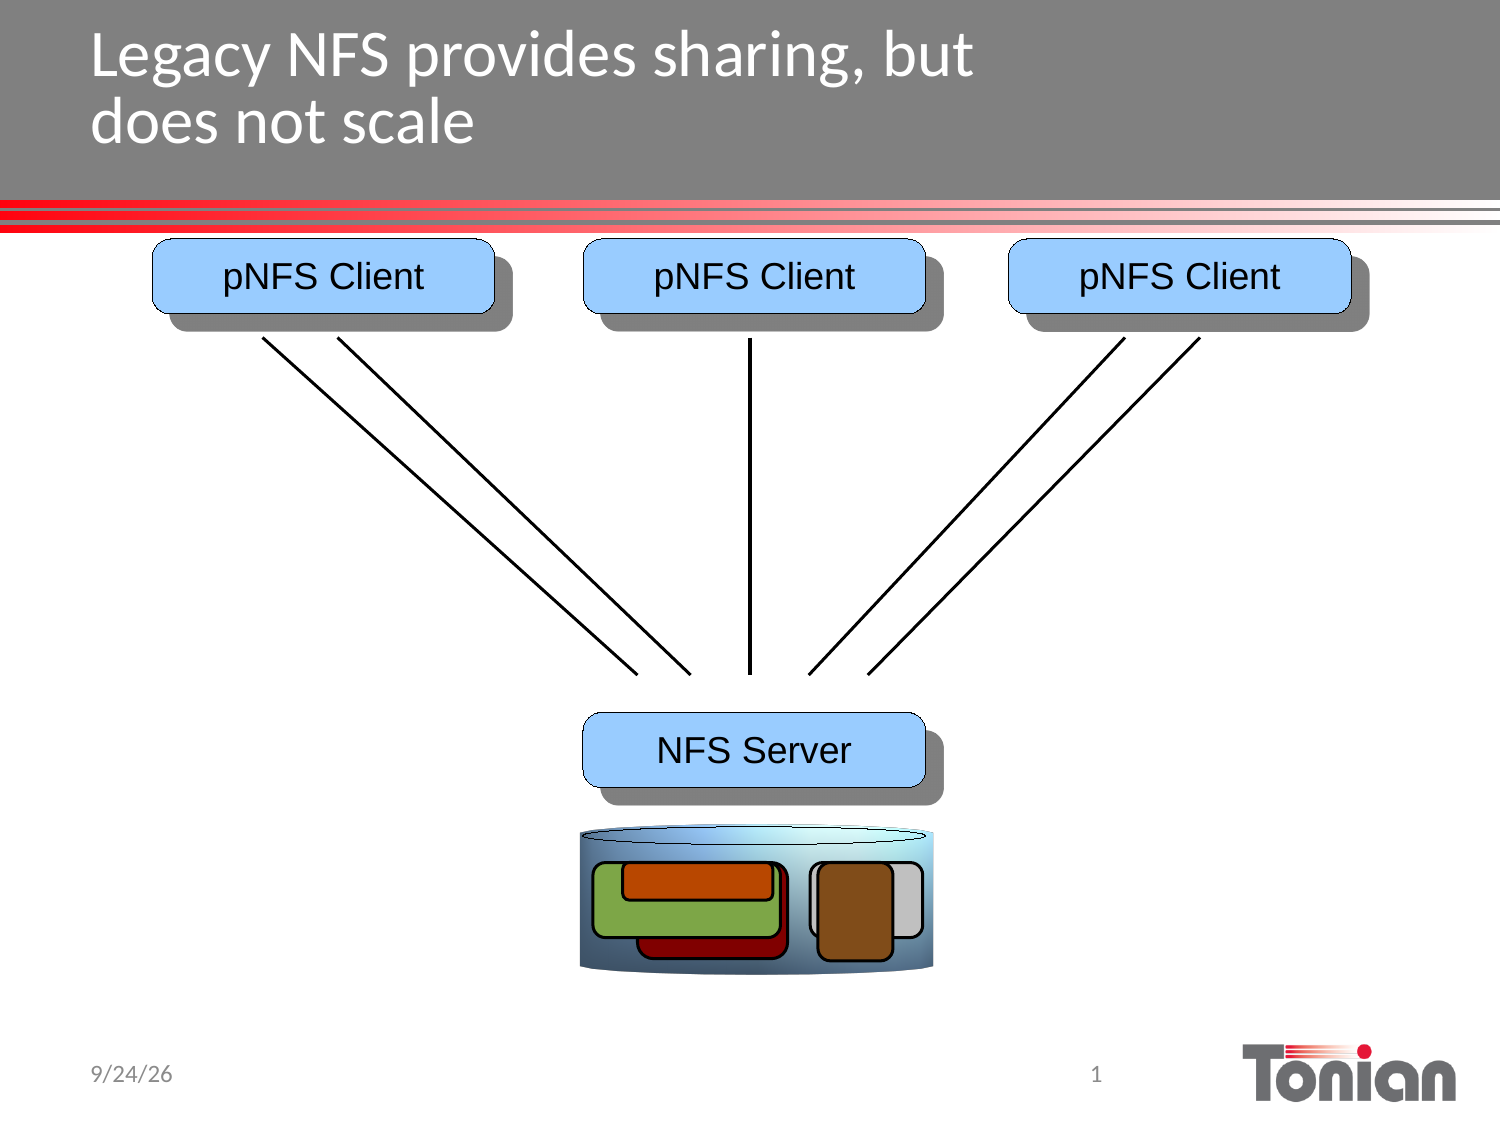

# Legacy NFS provides sharing, but does not scale
pNFS Client
pNFS Client
pNFS Client
NFS Server